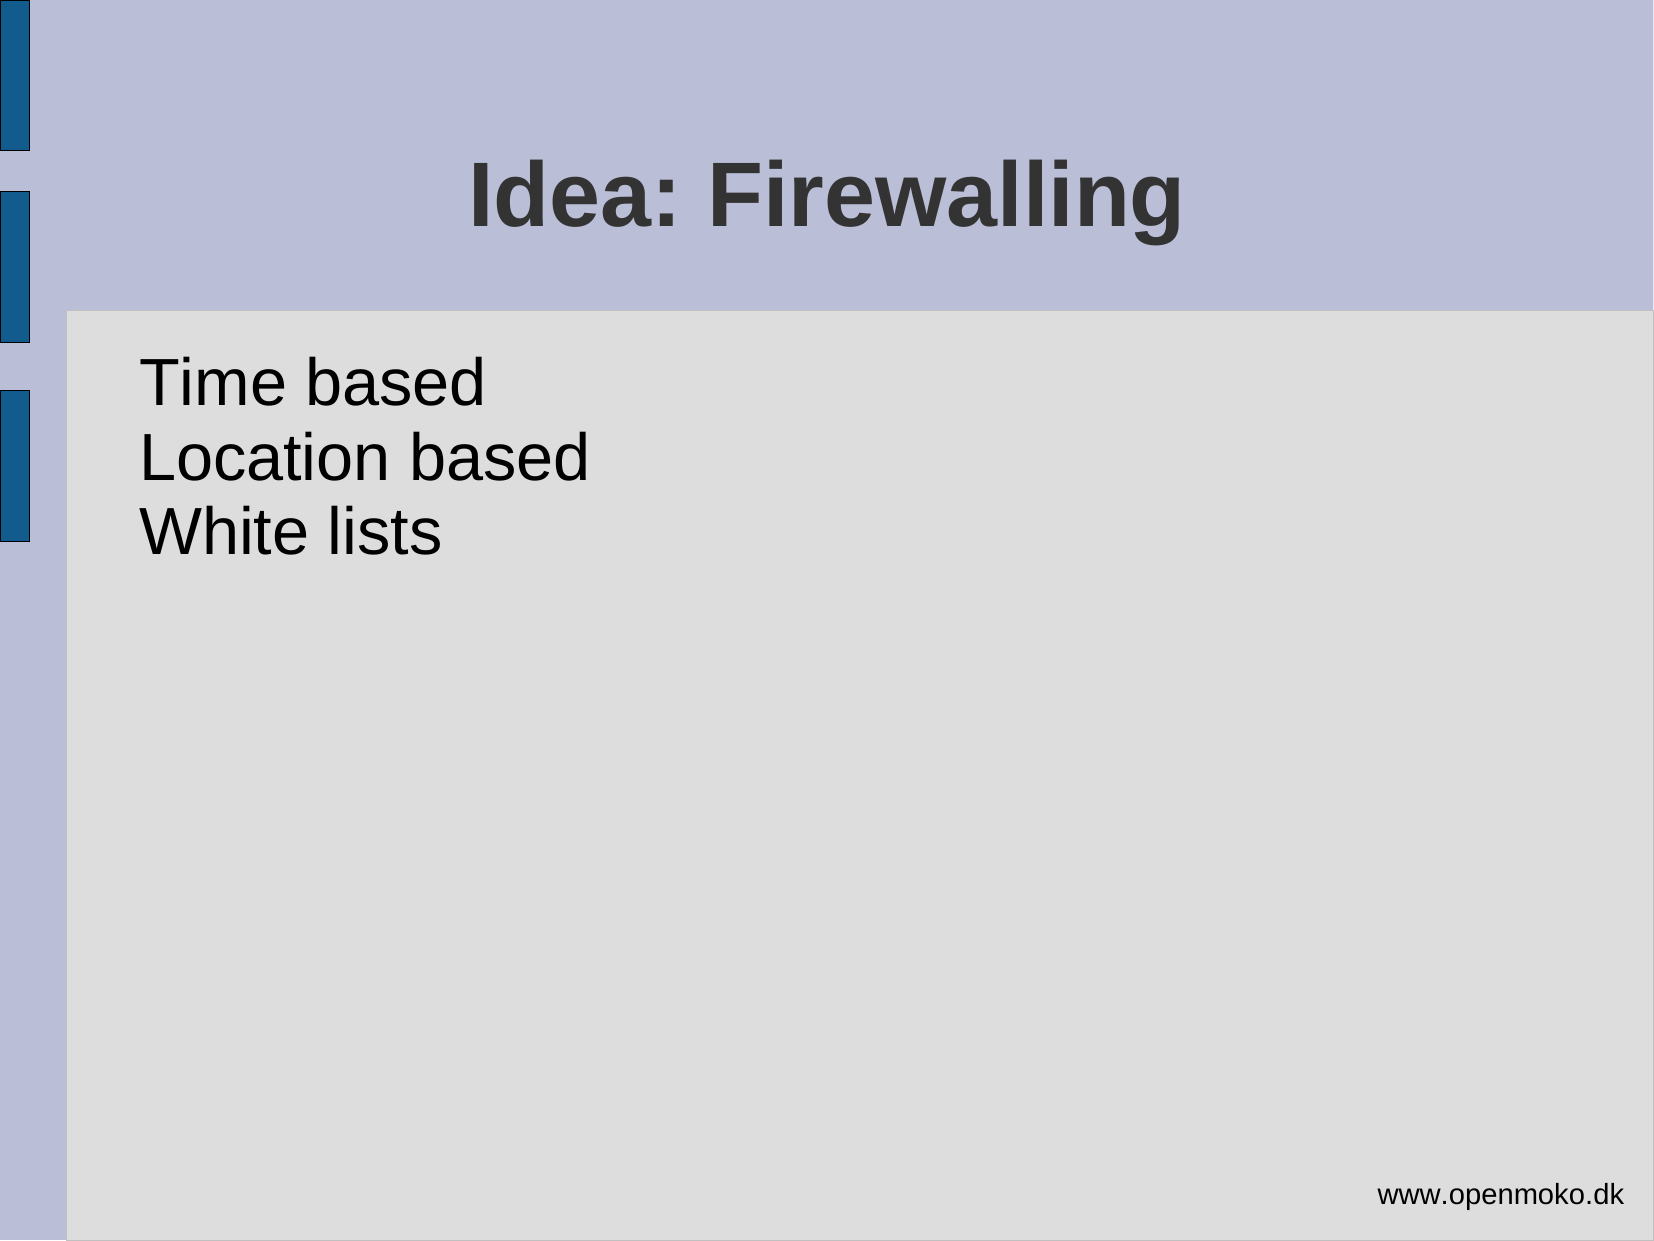

# Idea: Firewalling
Time based
Location based
White lists